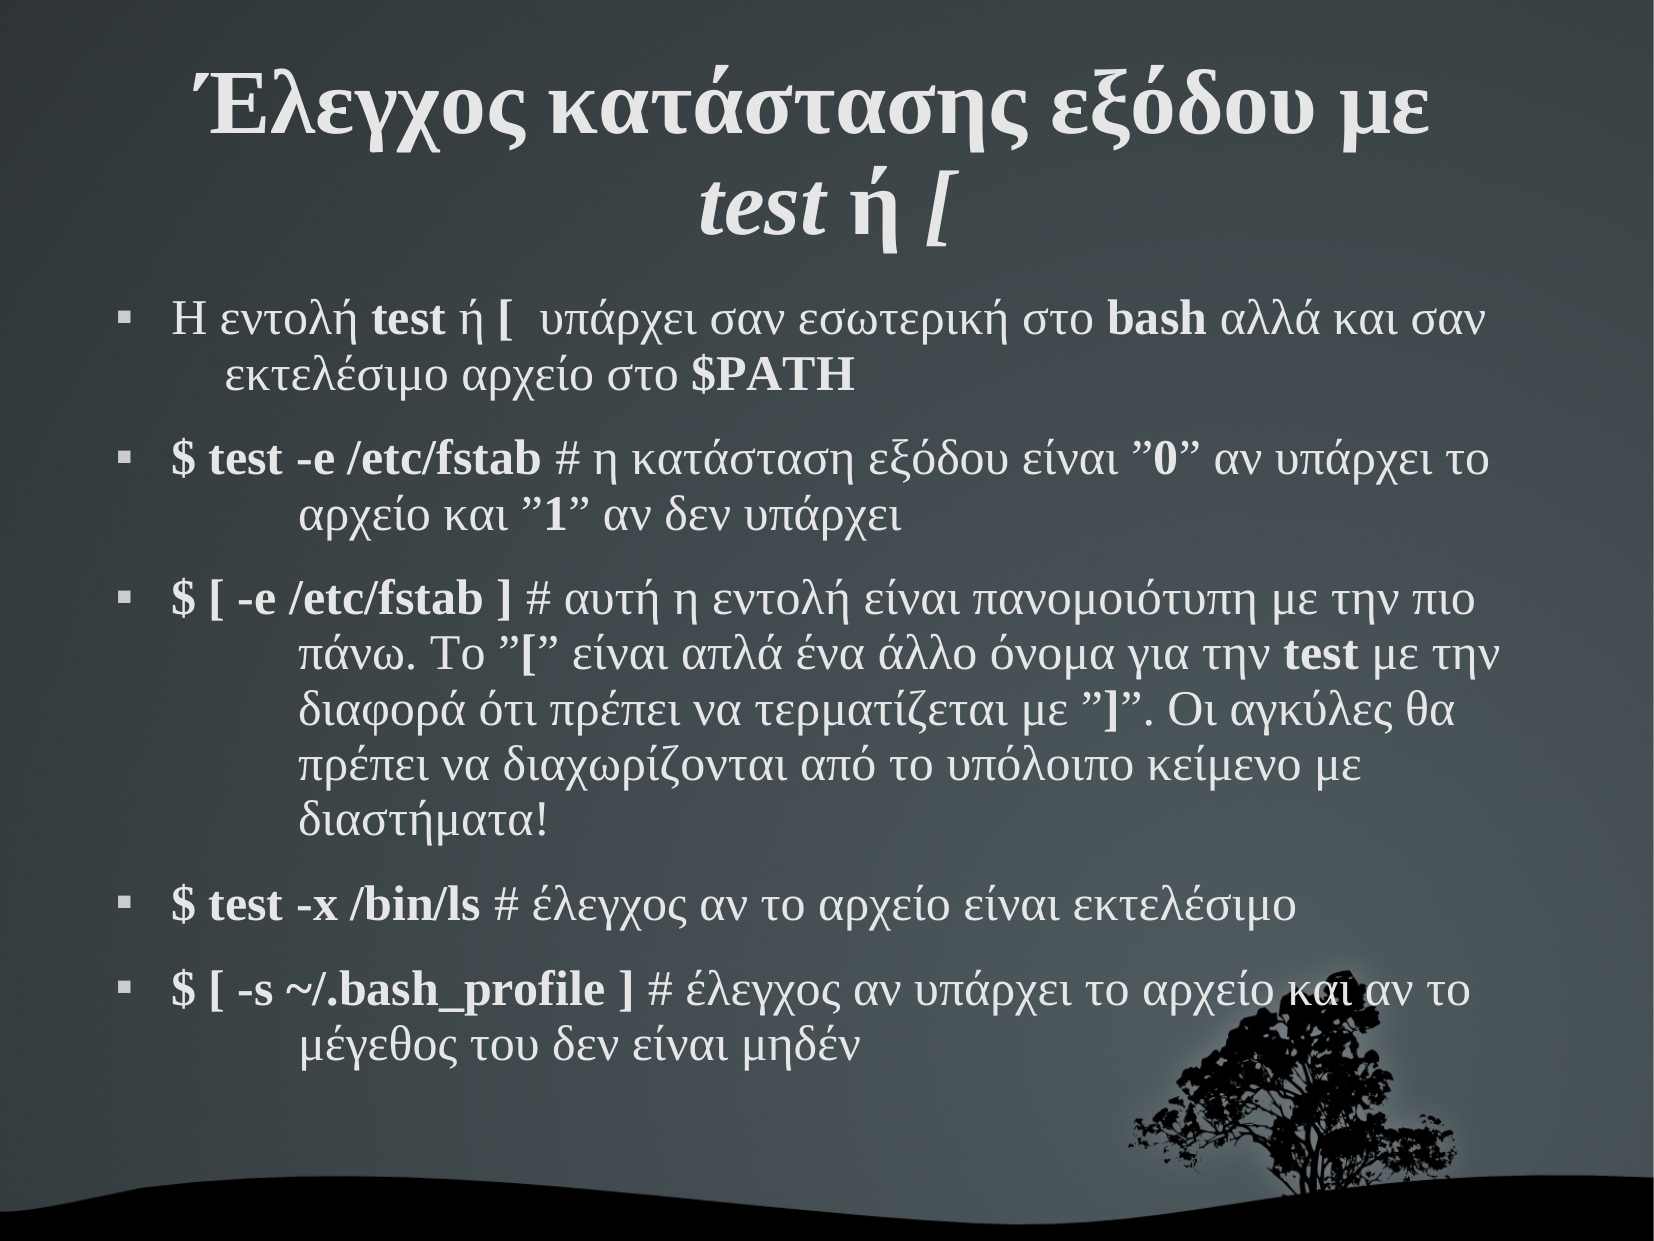

# Έλεγχος κατάστασης εξόδου με test ή [
H εντολή test ή [ υπάρχει σαν εσωτερική στο bash αλλά και σαν εκτελέσιμο αρχείο στο $PATH
$ test -e /etc/fstab # η κατάσταση εξόδου είναι ”0” αν υπάρχει το 		αρχείο και ”1” αν δεν υπάρχει
$ [ -e /etc/fstab ] # αυτή η εντολή είναι πανομοιότυπη με την πιο 		πάνω. Το ”[” είναι απλά ένα άλλο όνομα για την test με την 		διαφορά ότι πρέπει να τερματίζεται με ”]”. Οι αγκύλες θα 			πρέπει να διαχωρίζονται από το υπόλοιπο κείμενο με 				διαστήματα!
$ test -x /bin/ls # έλεγχος αν το αρχείο είναι εκτελέσιμο
$ [ -s ~/.bash_profile ] # έλεγχος αν υπάρχει το αρχείο και αν το 		μέγεθος του δεν είναι μηδέν